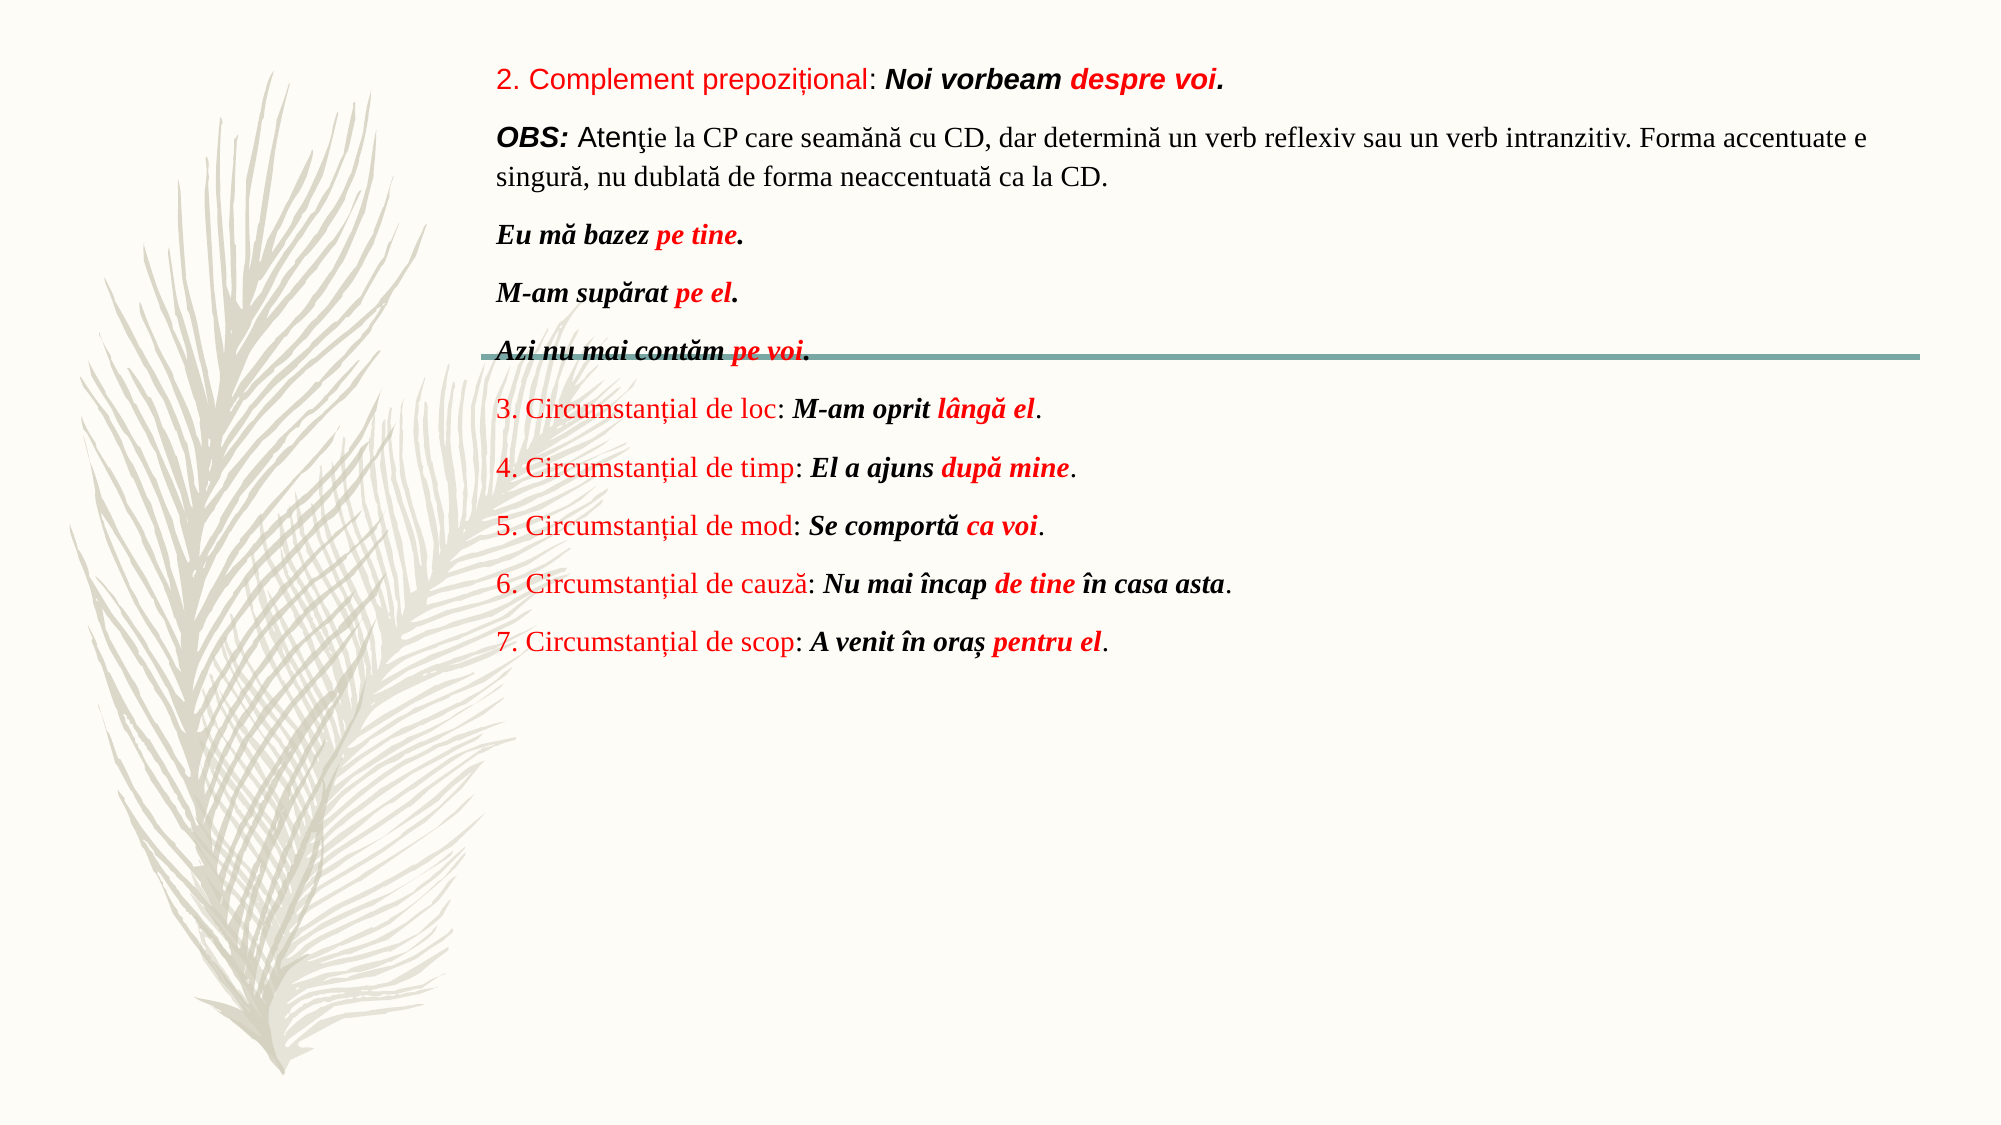

# 2. Complement prepozițional: Noi vorbeam despre voi.
OBS: Atenţie la CP care seamănă cu CD, dar determină un verb reflexiv sau un verb intranzitiv. Forma accentuate e singură, nu dublată de forma neaccentuată ca la CD.
Eu mă bazez pe tine.
M-am supărat pe el.
Azi nu mai contăm pe voi.
3. Circumstanțial de loc: M-am oprit lângă el.
4. Circumstanțial de timp: El a ajuns după mine.
5. Circumstanțial de mod: Se comportă ca voi.
6. Circumstanțial de cauză: Nu mai încap de tine în casa asta.
7. Circumstanțial de scop: A venit în oraș pentru el.